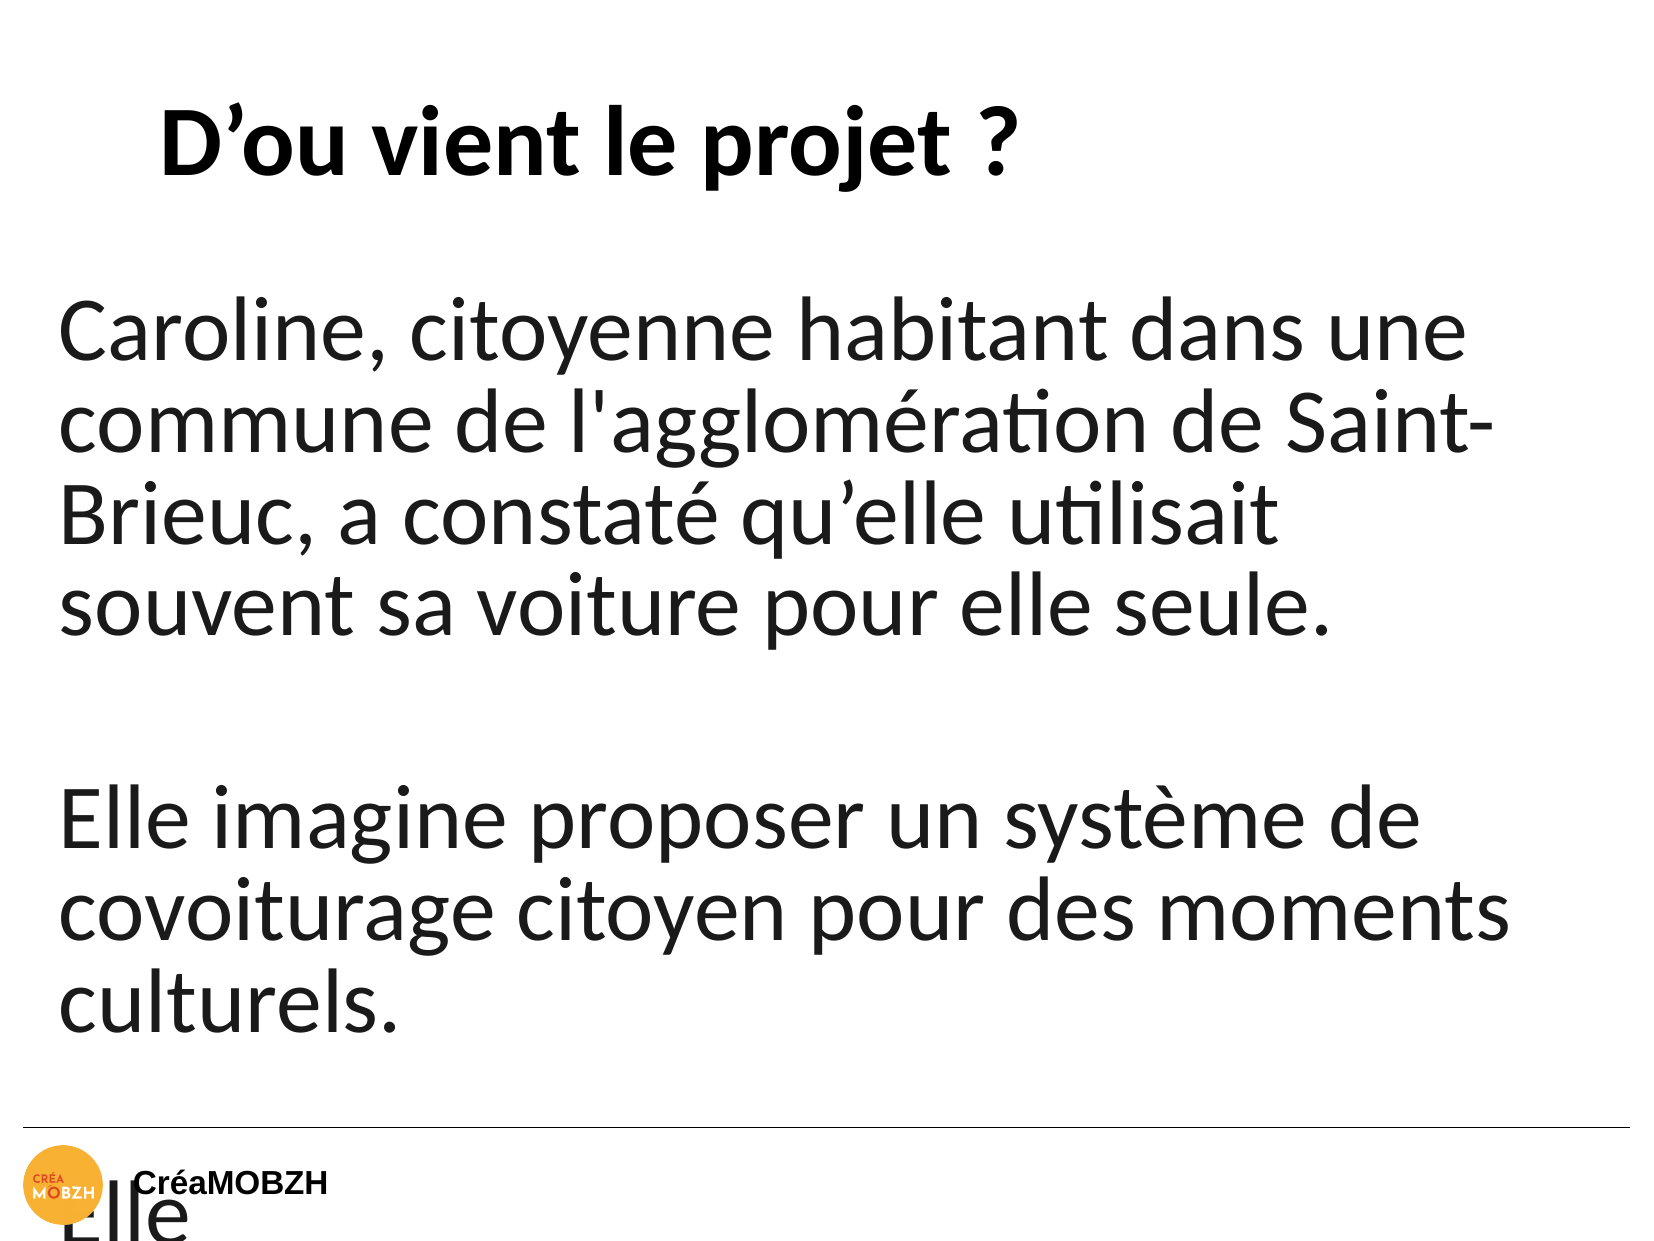

# D’ou vient le projet ?
Caroline, citoyenne habitant dans une commune de l'agglomération de Saint-Brieuc, a constaté qu’elle utilisait souvent sa voiture pour elle seule.
Elle imagine proposer un système de covoiturage citoyen pour des moments culturels.
Elle
CréaMOBZH